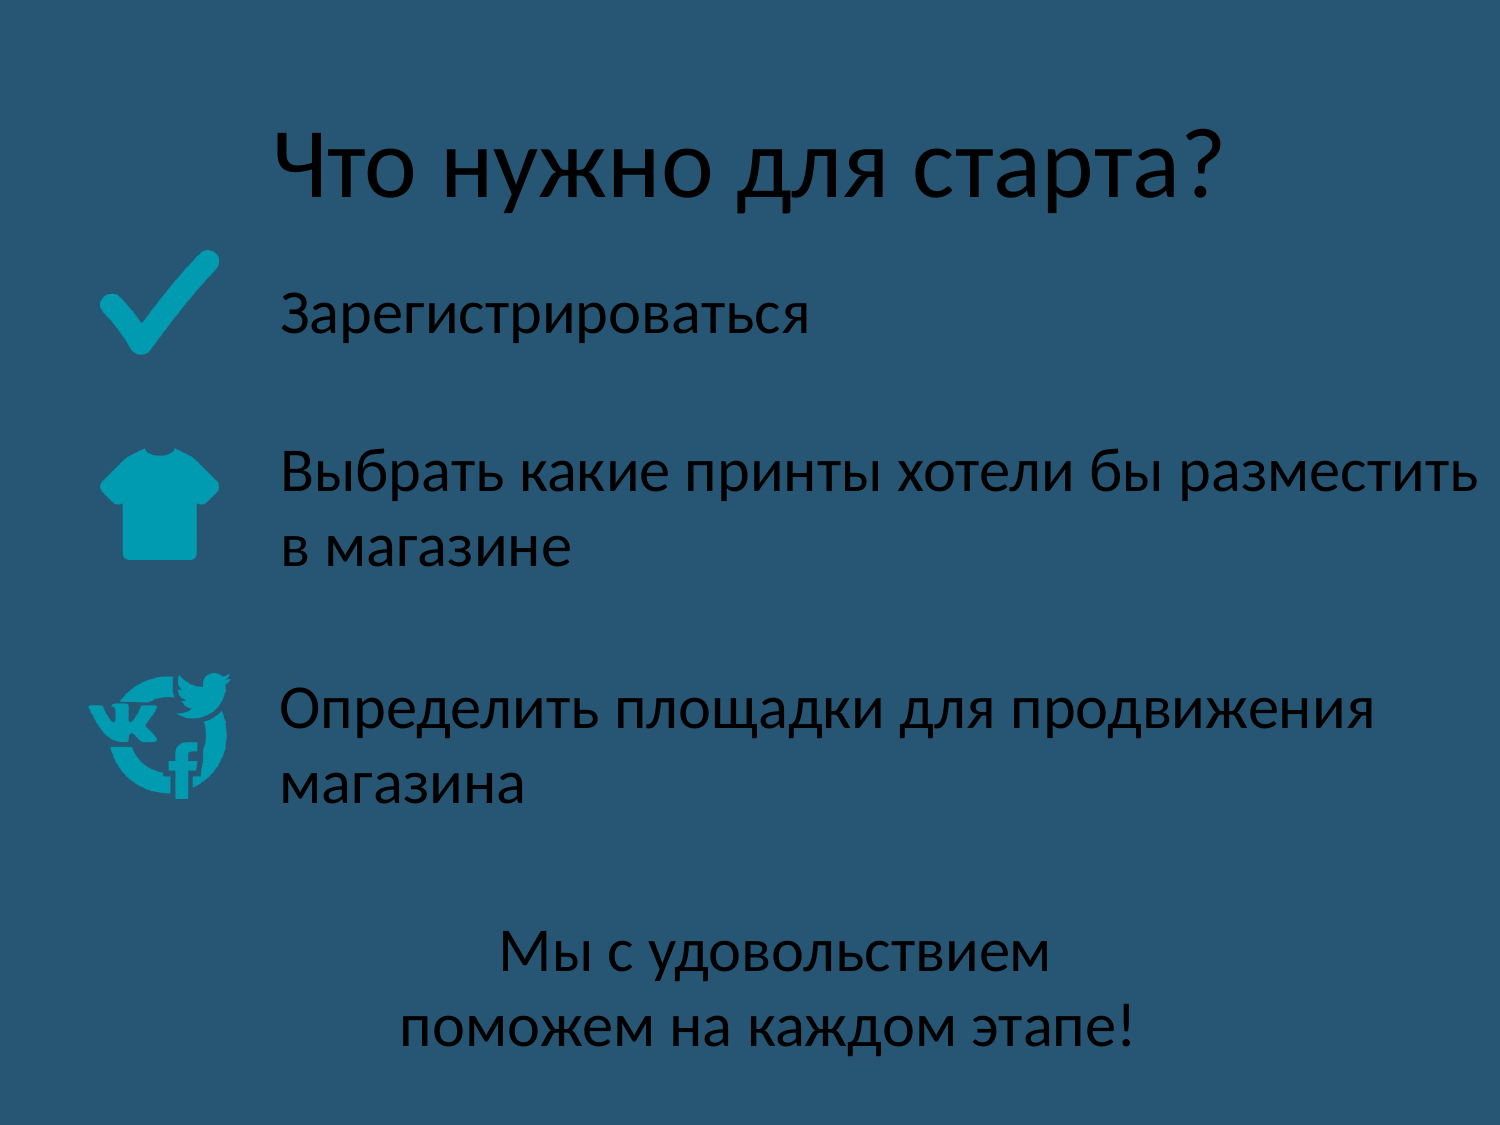

# Что нужно для старта?
Зарегистрироваться
Выбрать какие принты хотели бы разместить
в магазине
Определить площадки для продвижения
магазина
Мы с удовольствием
поможем на каждом этапе!